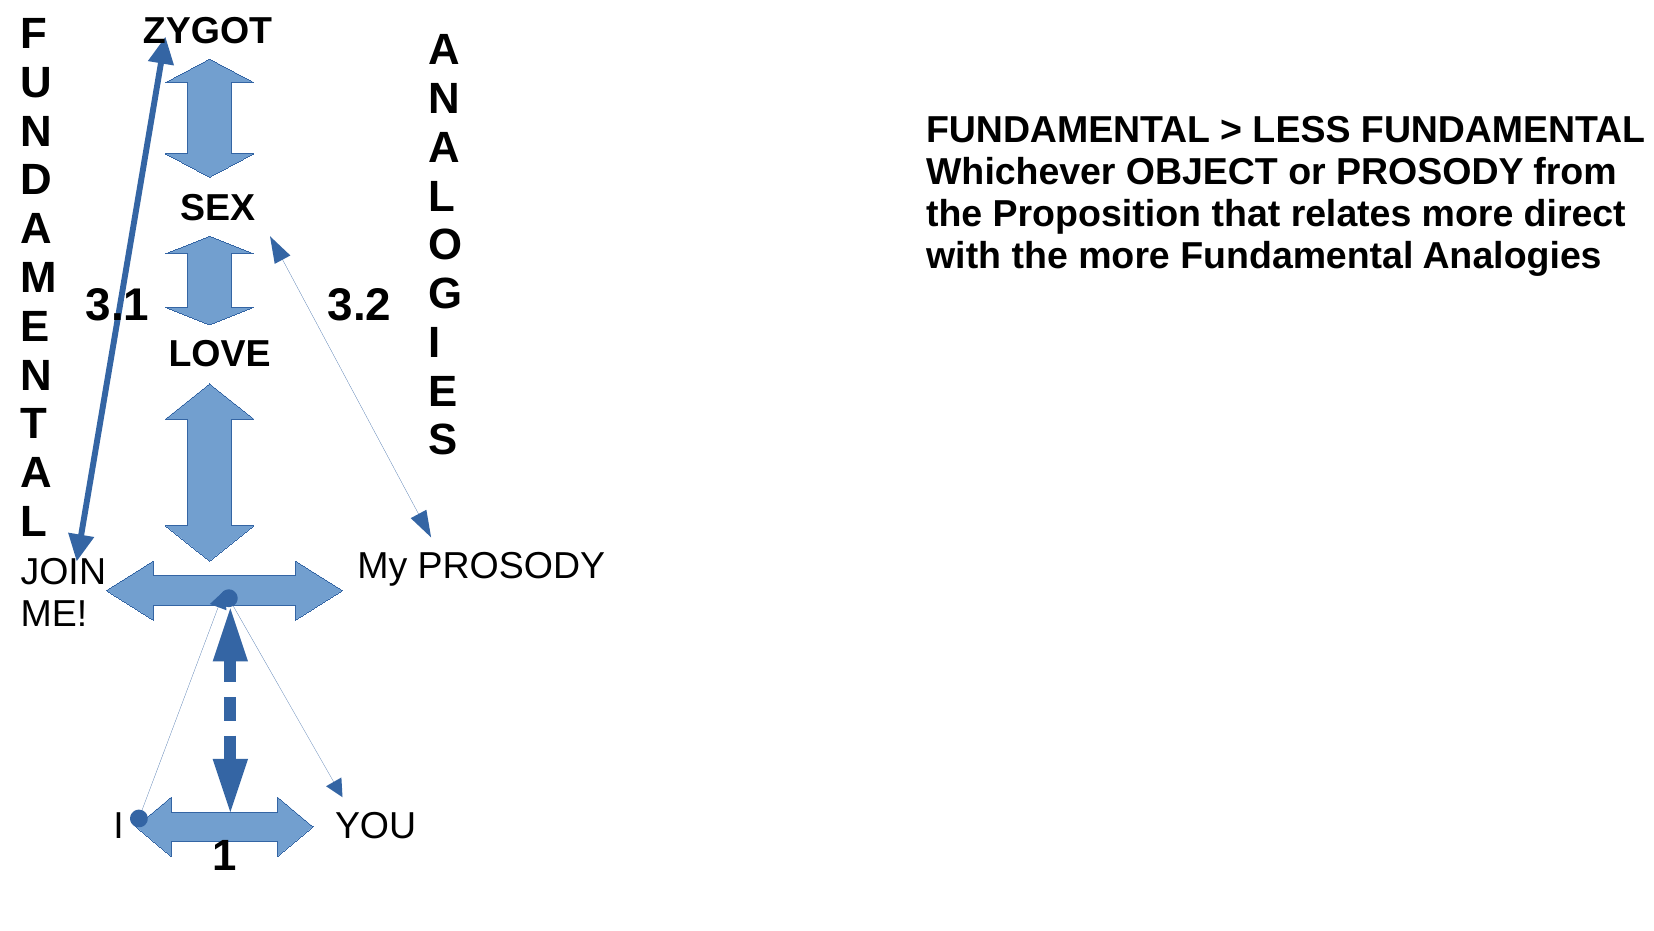

FUNDAMENTAL
ZYGOT
ANALOGIES
FUNDAMENTAL > LESS FUNDAMENTAL
Whichever OBJECT or PROSODY from the Proposition that relates more direct with the more Fundamental Analogies
SEX
3.1 3.2
LOVE
My PROSODY
JOIN ME!
I
YOU
1